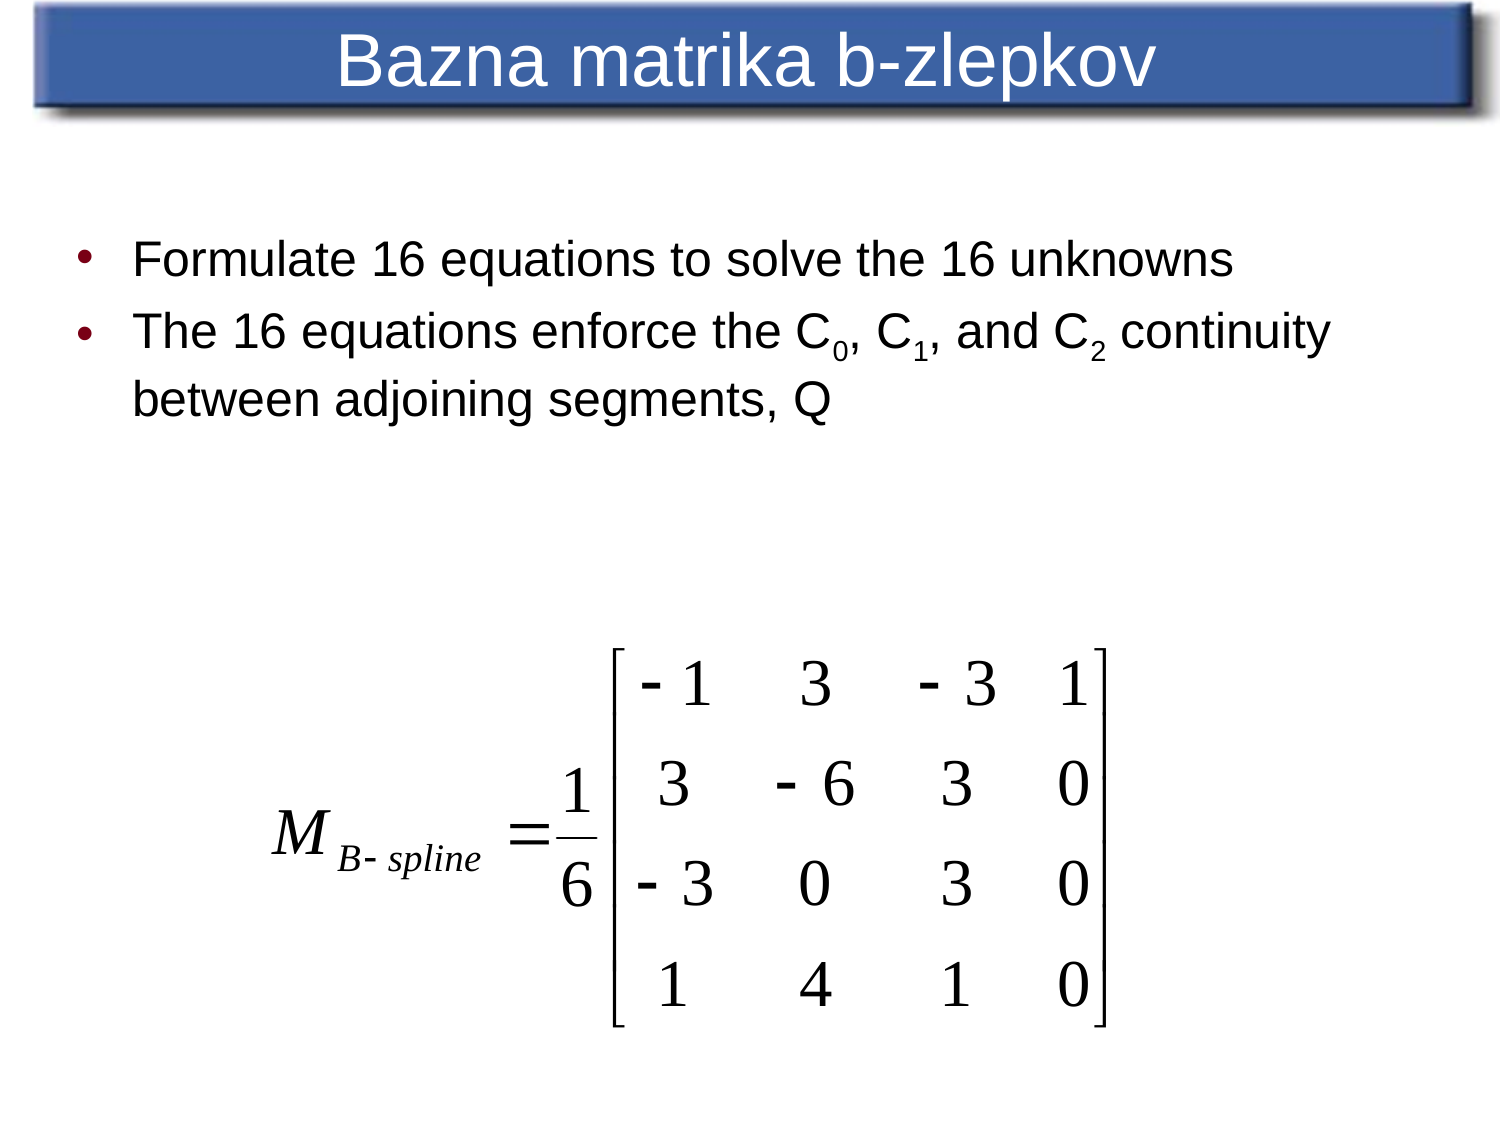

# Bazna matrika b-zlepkov
Formulate 16 equations to solve the 16 unknowns
The 16 equations enforce the C0, C1, and C2 continuity between adjoining segments, Q